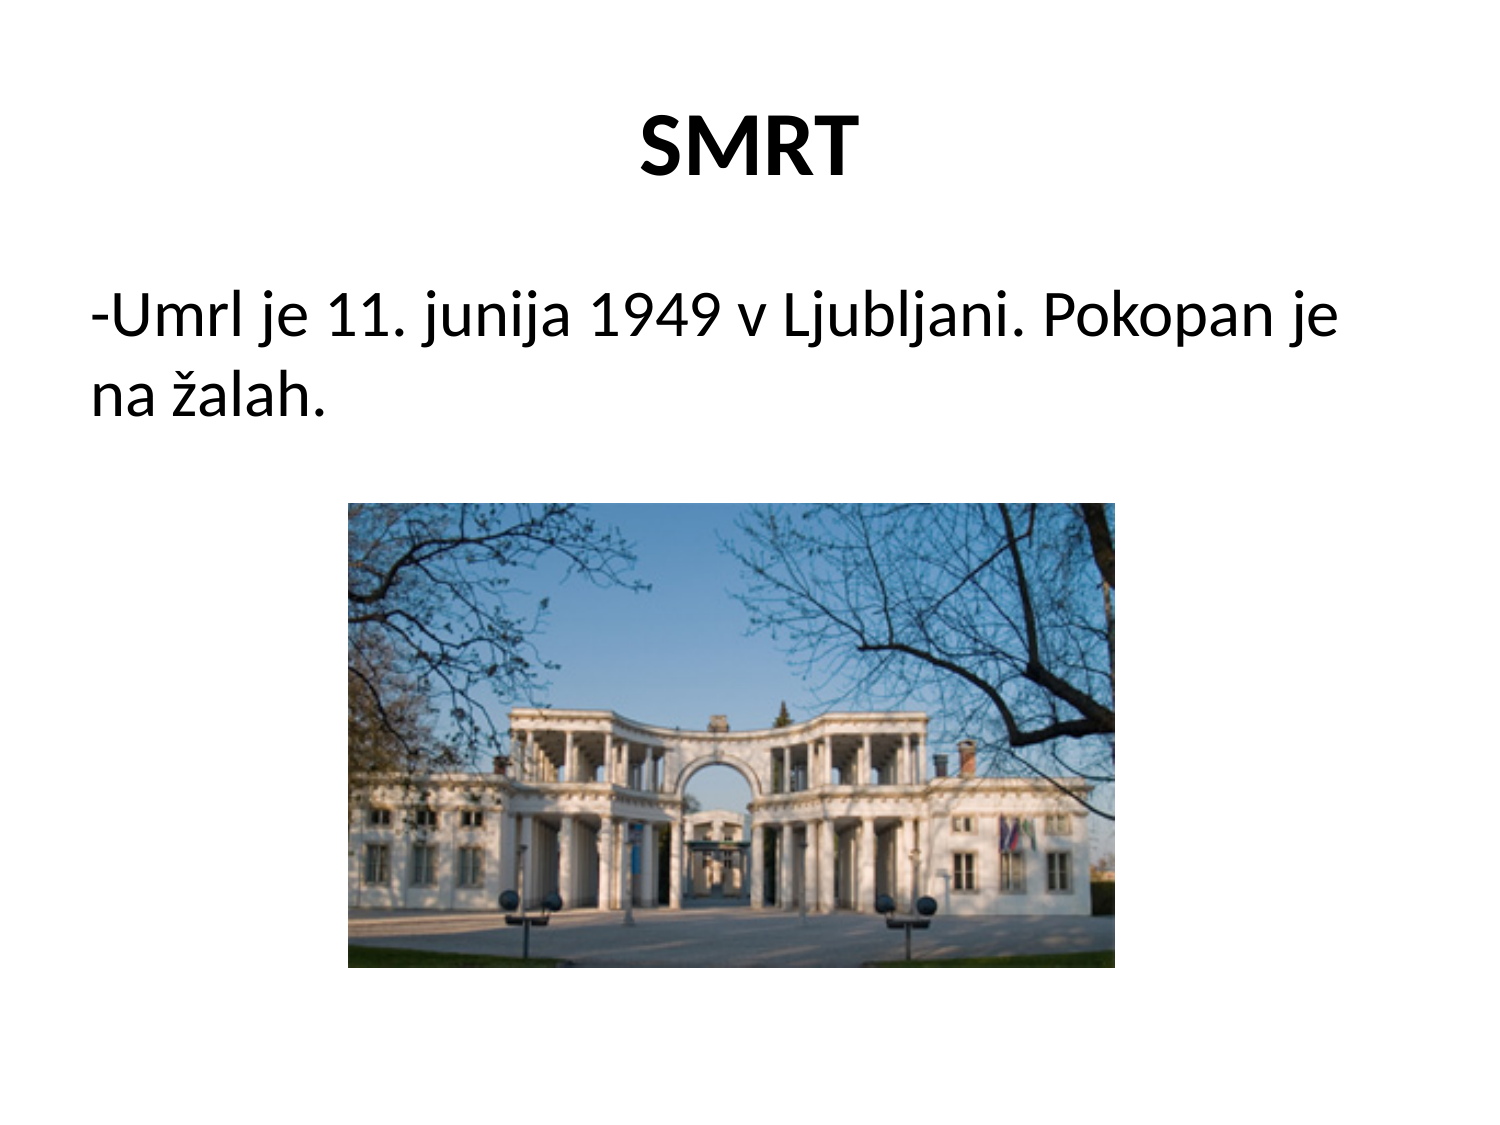

# SMRT
-Umrl je 11. junija 1949 v Ljubljani. Pokopan je na žalah.